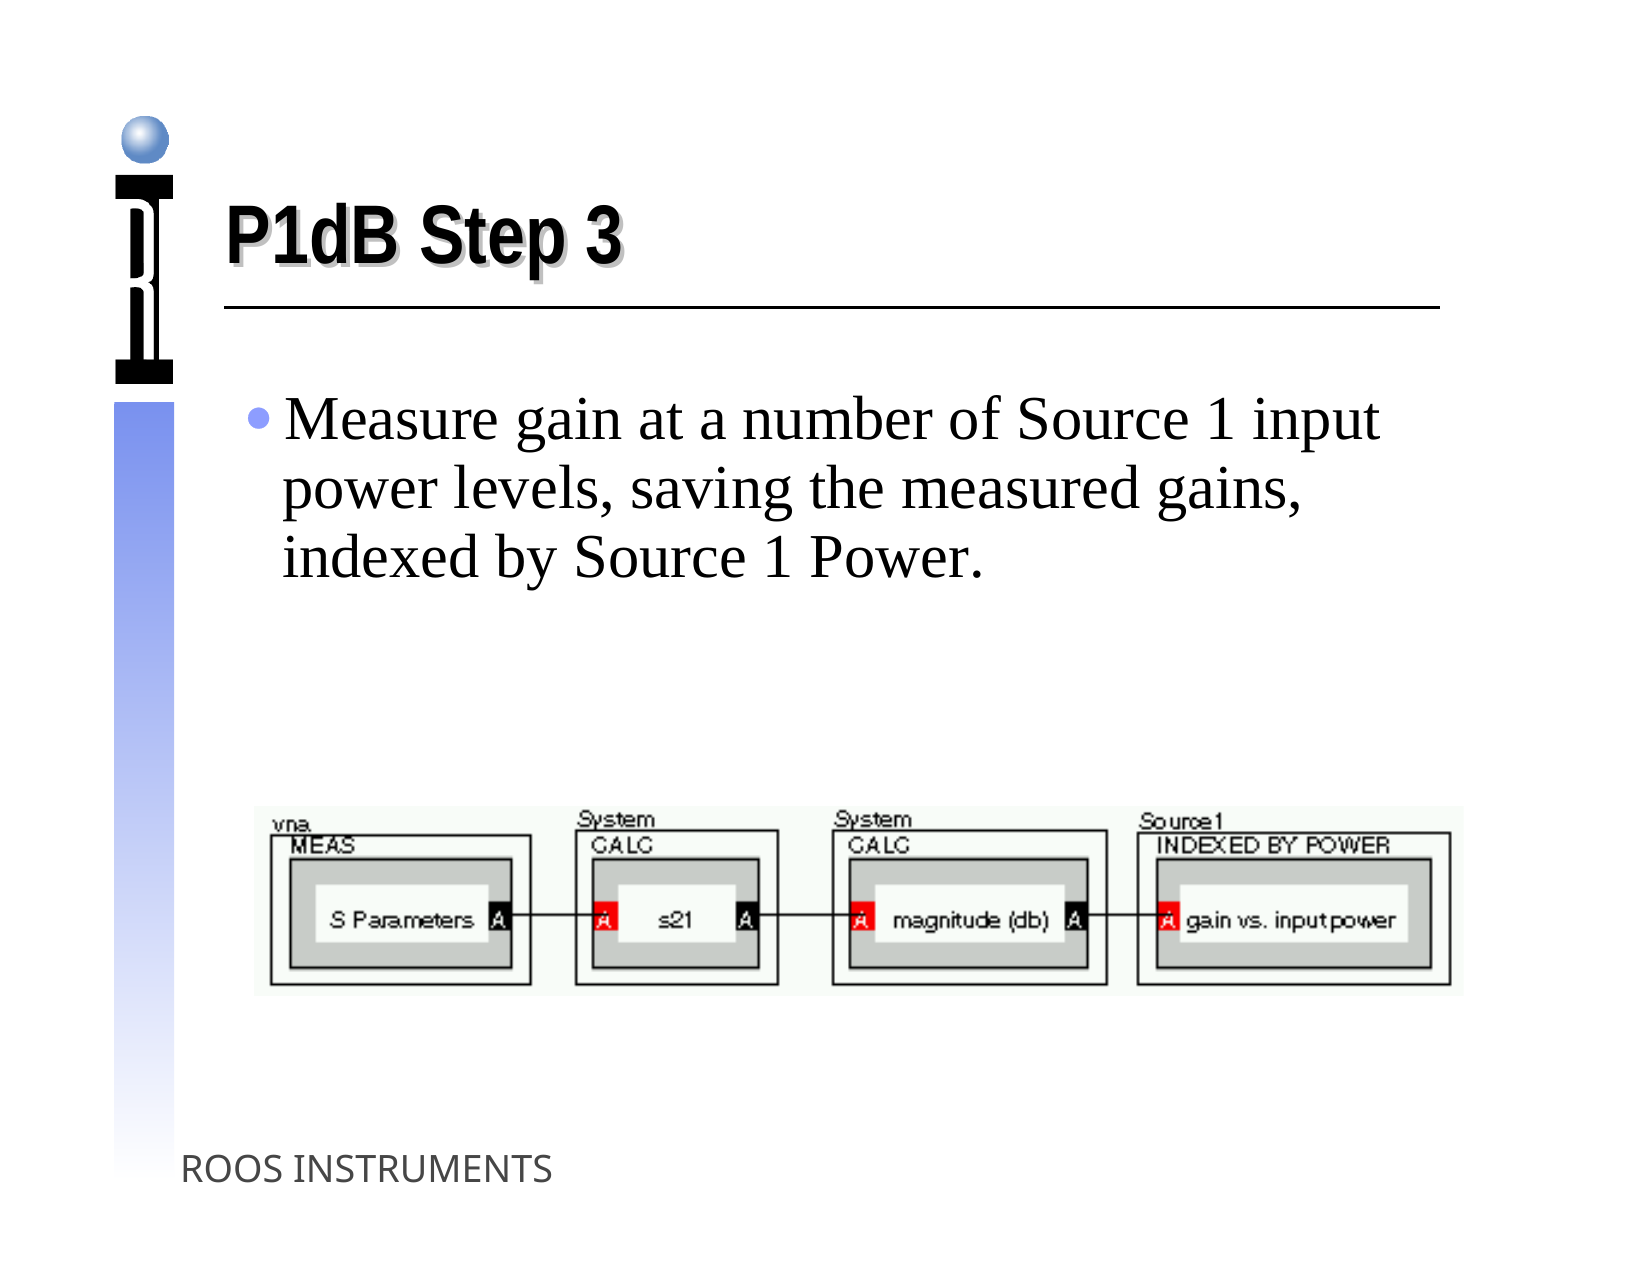

P1dB Step 3
Measure gain at a number of Source 1 input power levels, saving the measured gains, indexed by Source 1 Power.